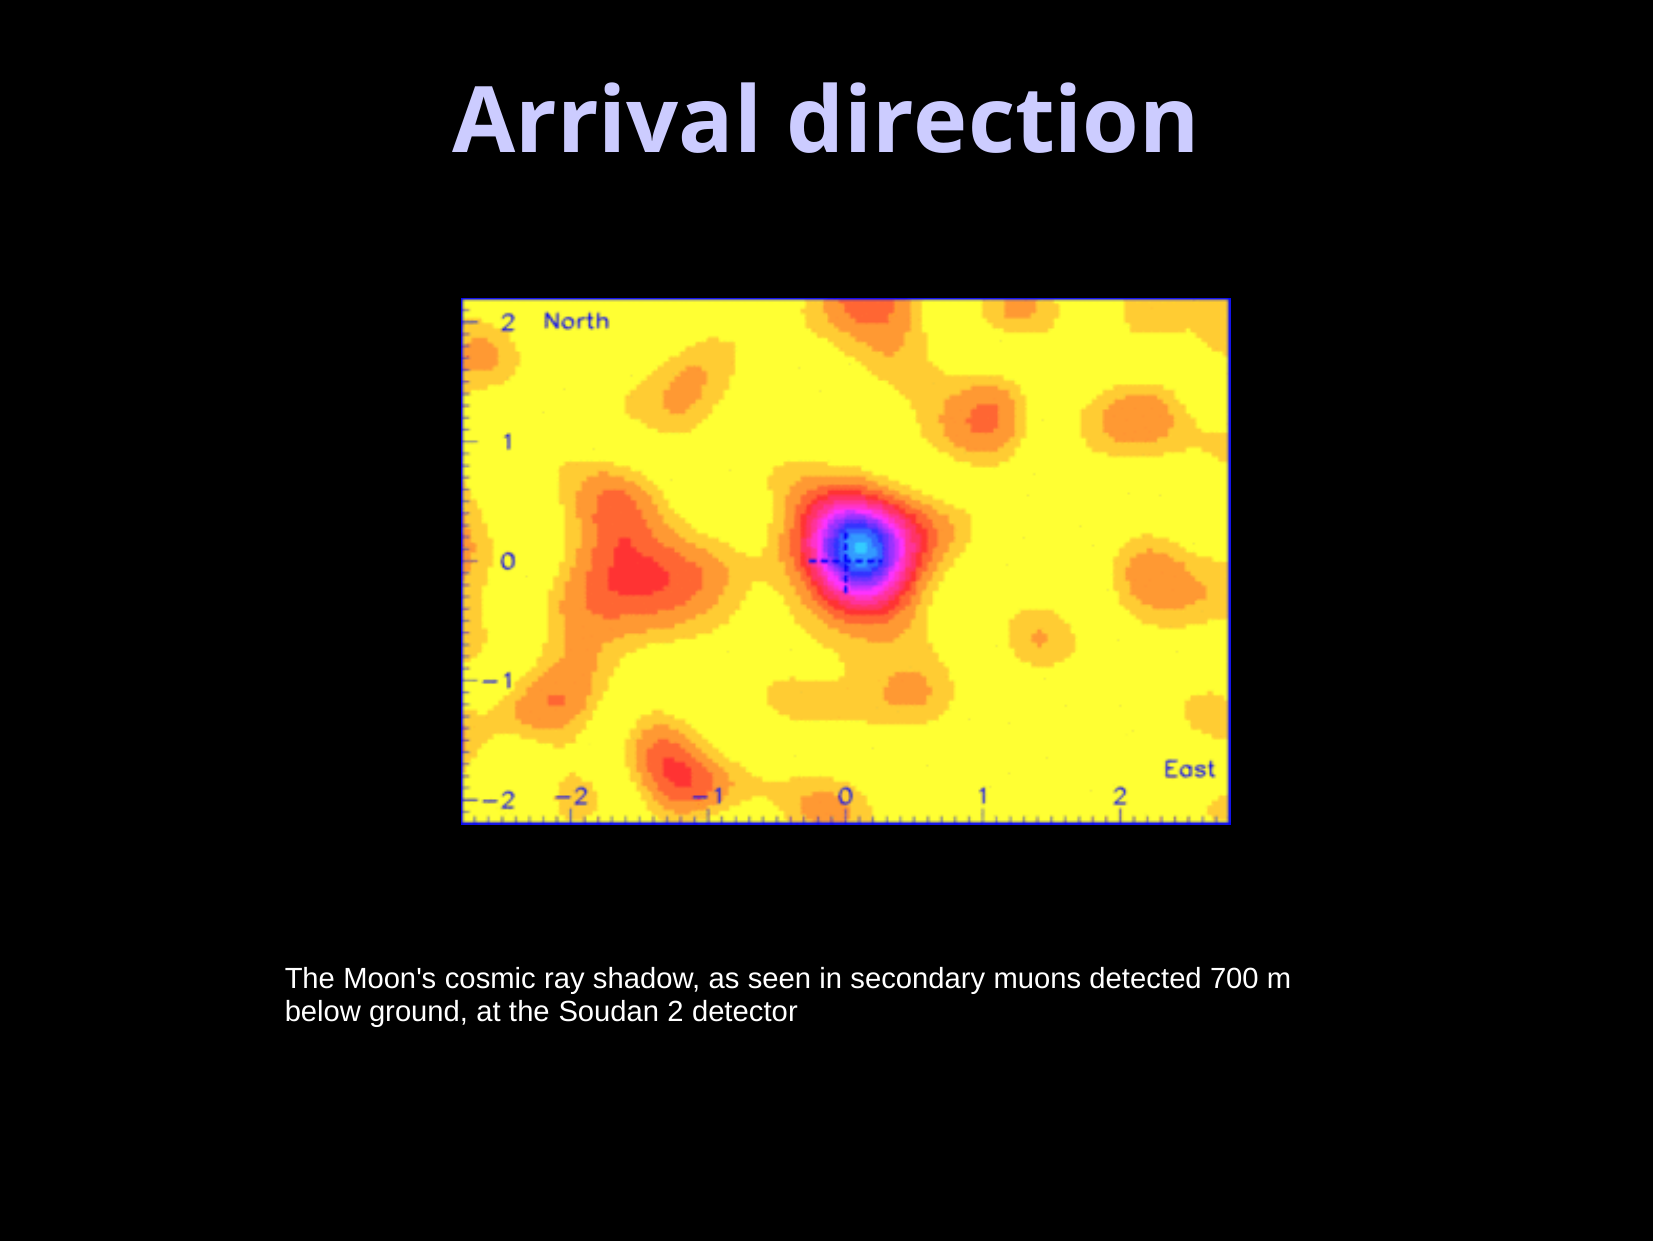

# Arrival direction
The Moon's cosmic ray shadow, as seen in secondary muons detected 700 m below ground, at the Soudan 2 detector